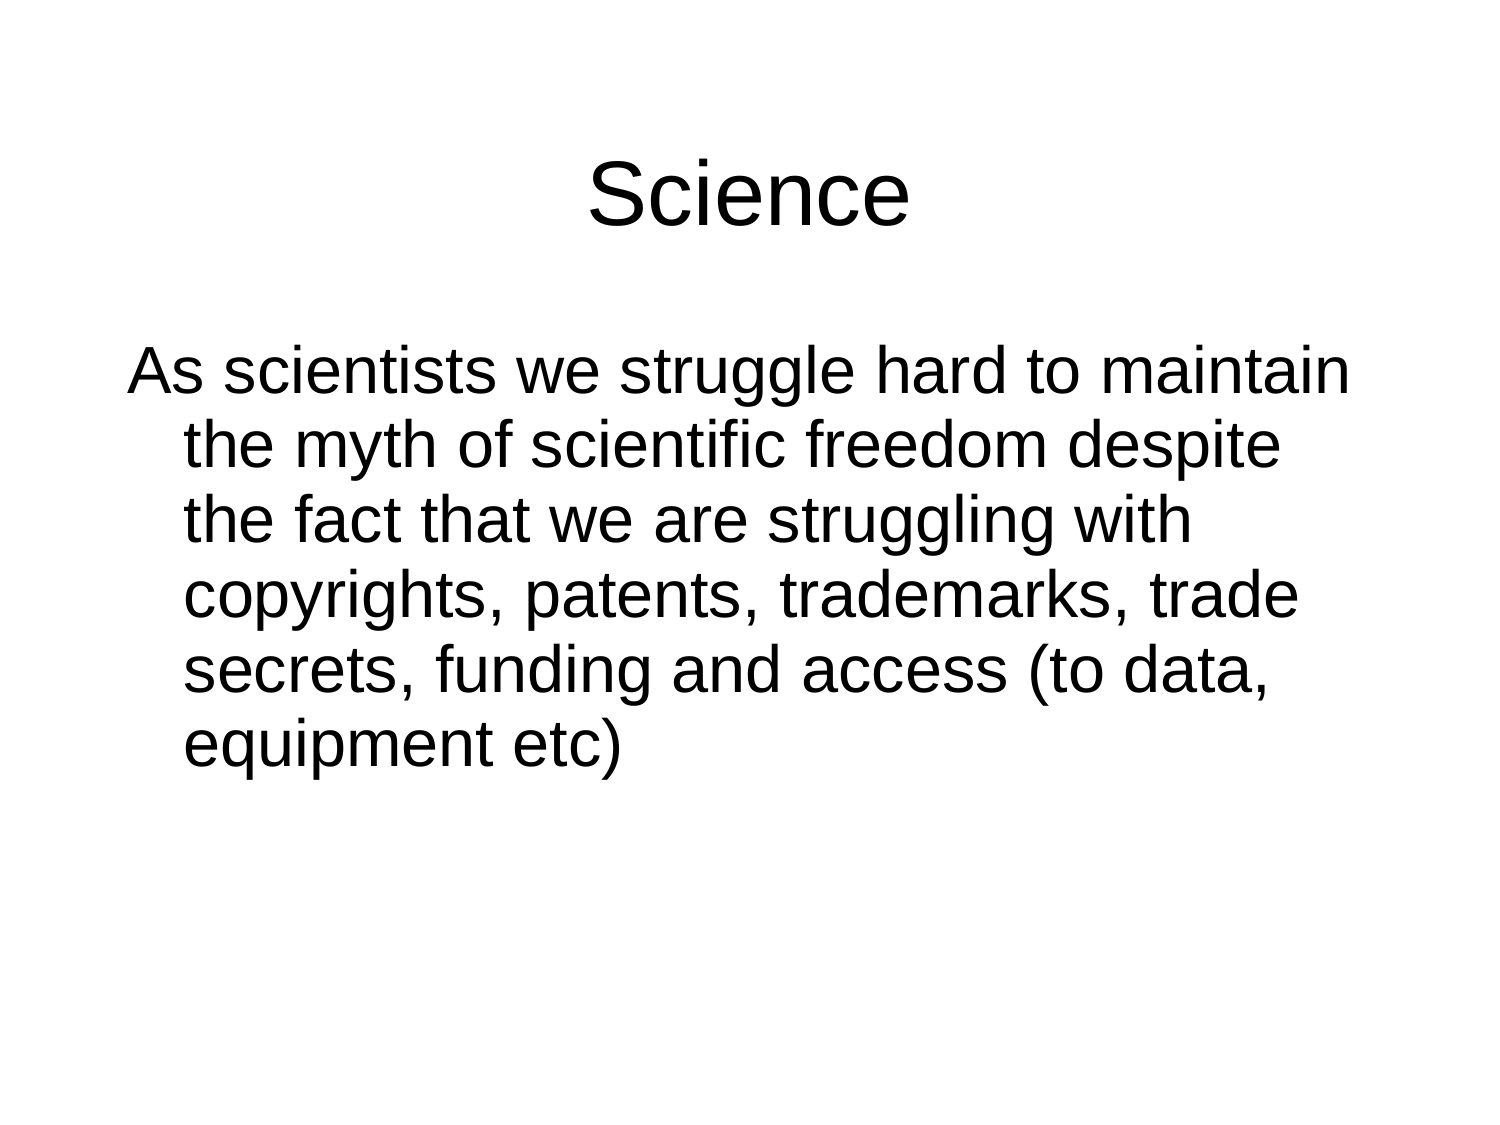

# Science
As scientists we struggle hard to maintain the myth of scientific freedom despite the fact that we are struggling with copyrights, patents, trademarks, trade secrets, funding and access (to data, equipment etc)